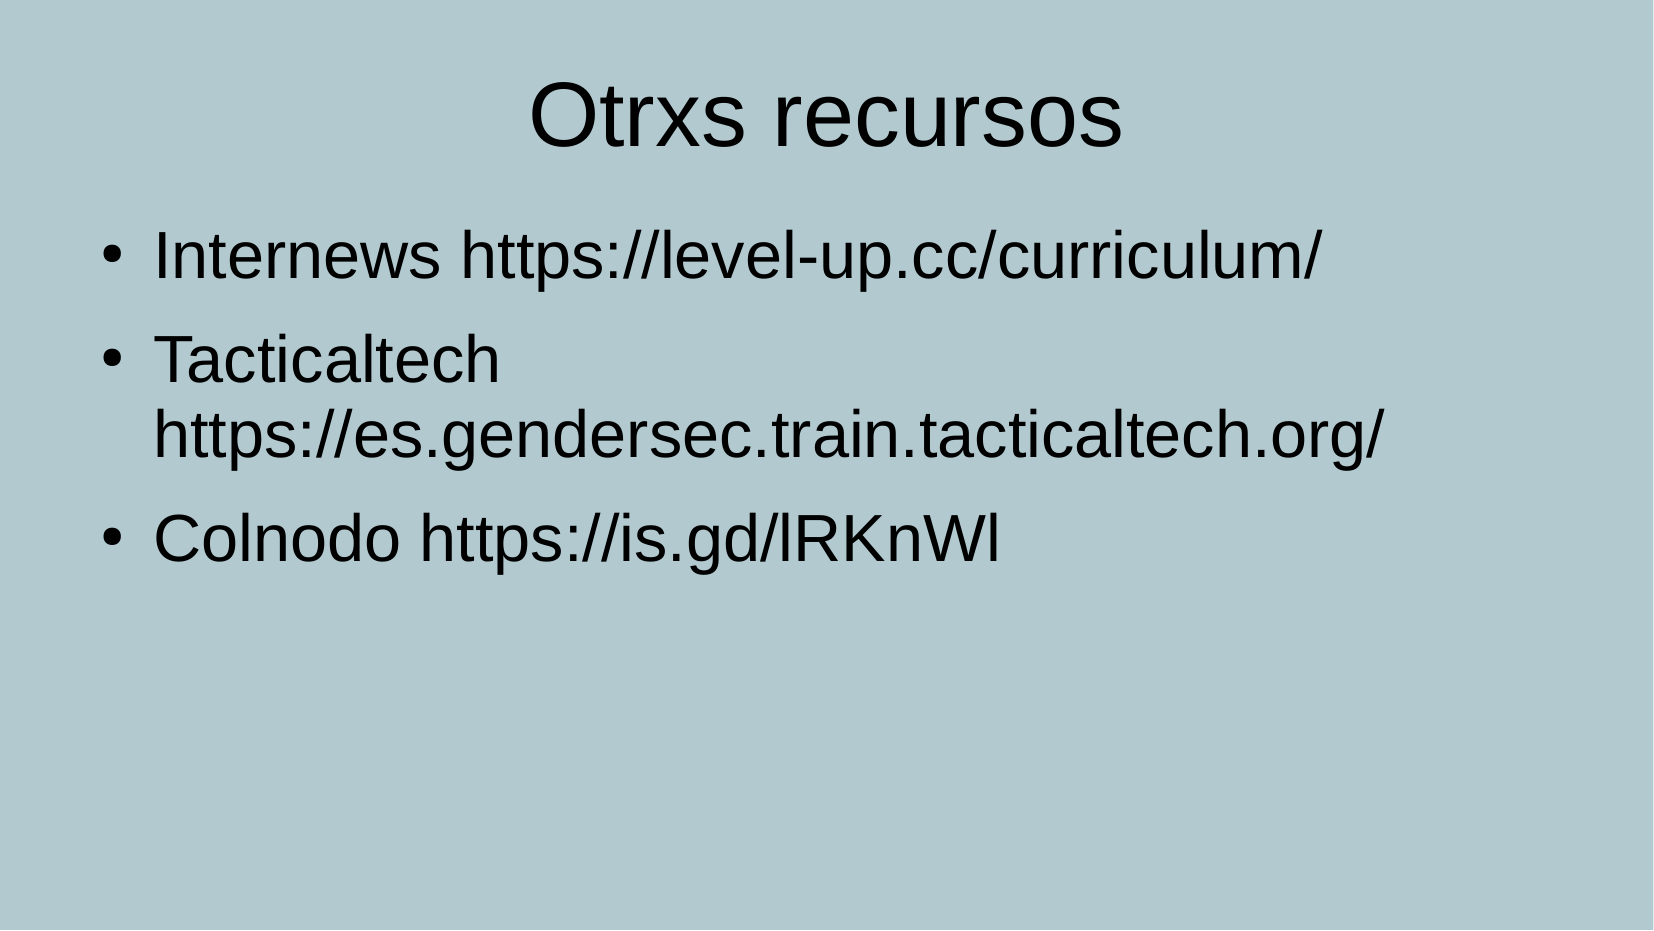

# Otrxs recursos
Internews https://level-up.cc/curriculum/
Tacticaltech https://es.gendersec.train.tacticaltech.org/
Colnodo https://is.gd/lRKnWl